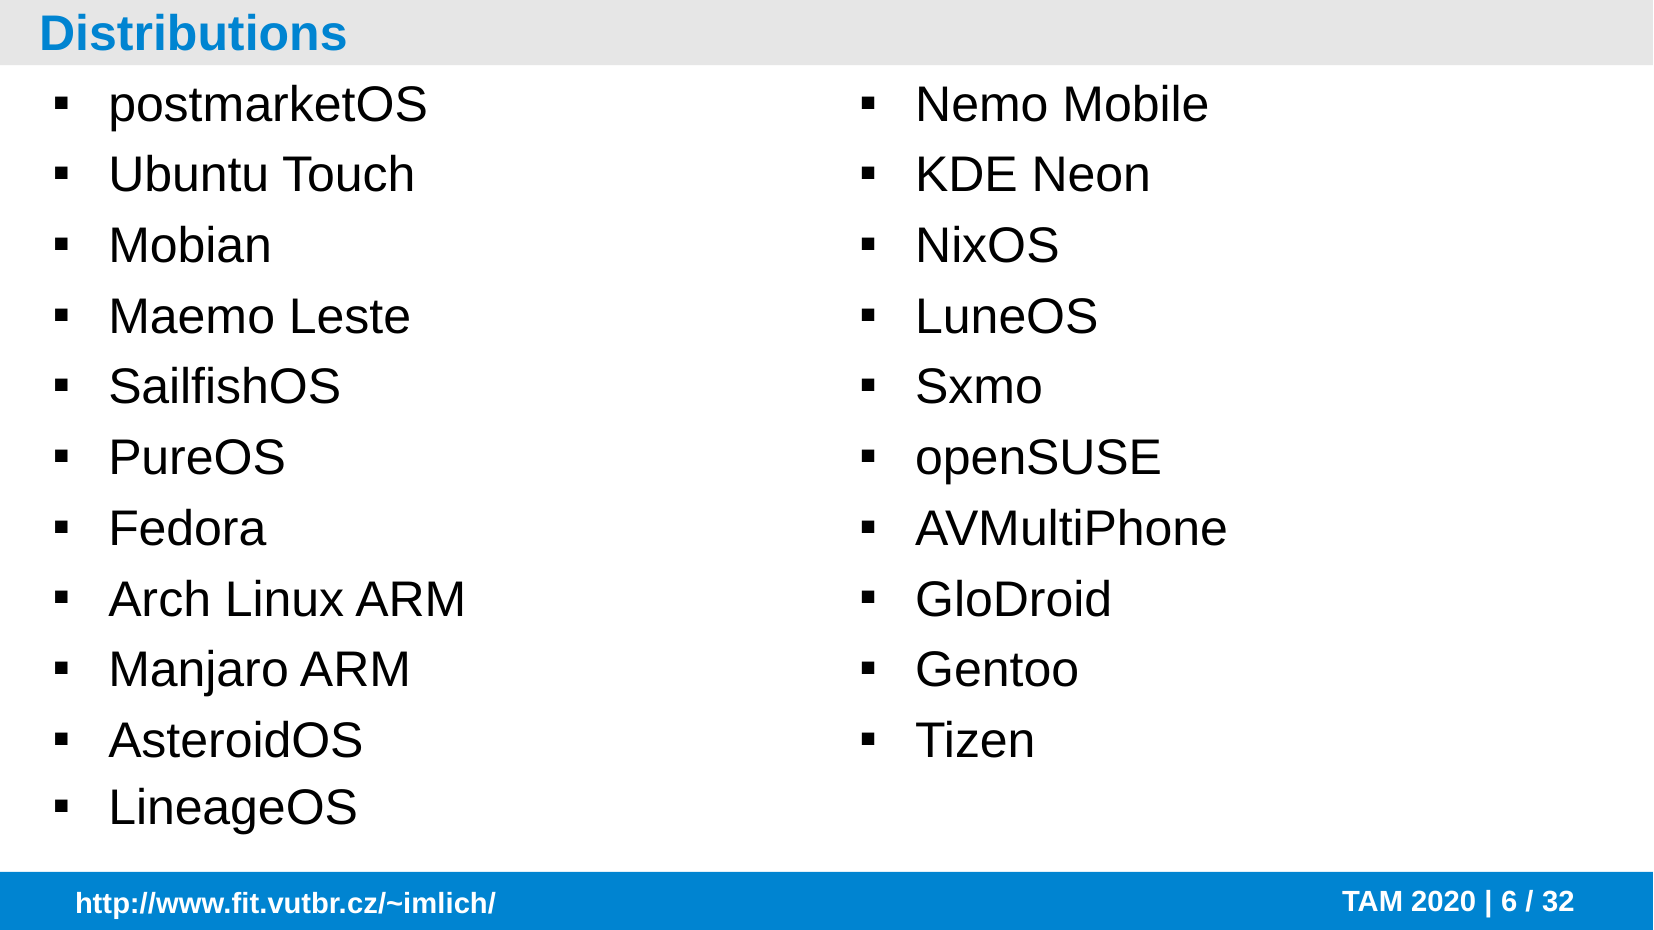

# Distributions
postmarketOS
Ubuntu Touch
Mobian
Maemo Leste
SailfishOS
PureOS
Fedora
Arch Linux ARM
Manjaro ARM
AsteroidOS
LineageOS
Nemo Mobile
KDE Neon
NixOS
LuneOS
Sxmo
openSUSE
AVMultiPhone
GloDroid
Gentoo
Tizen